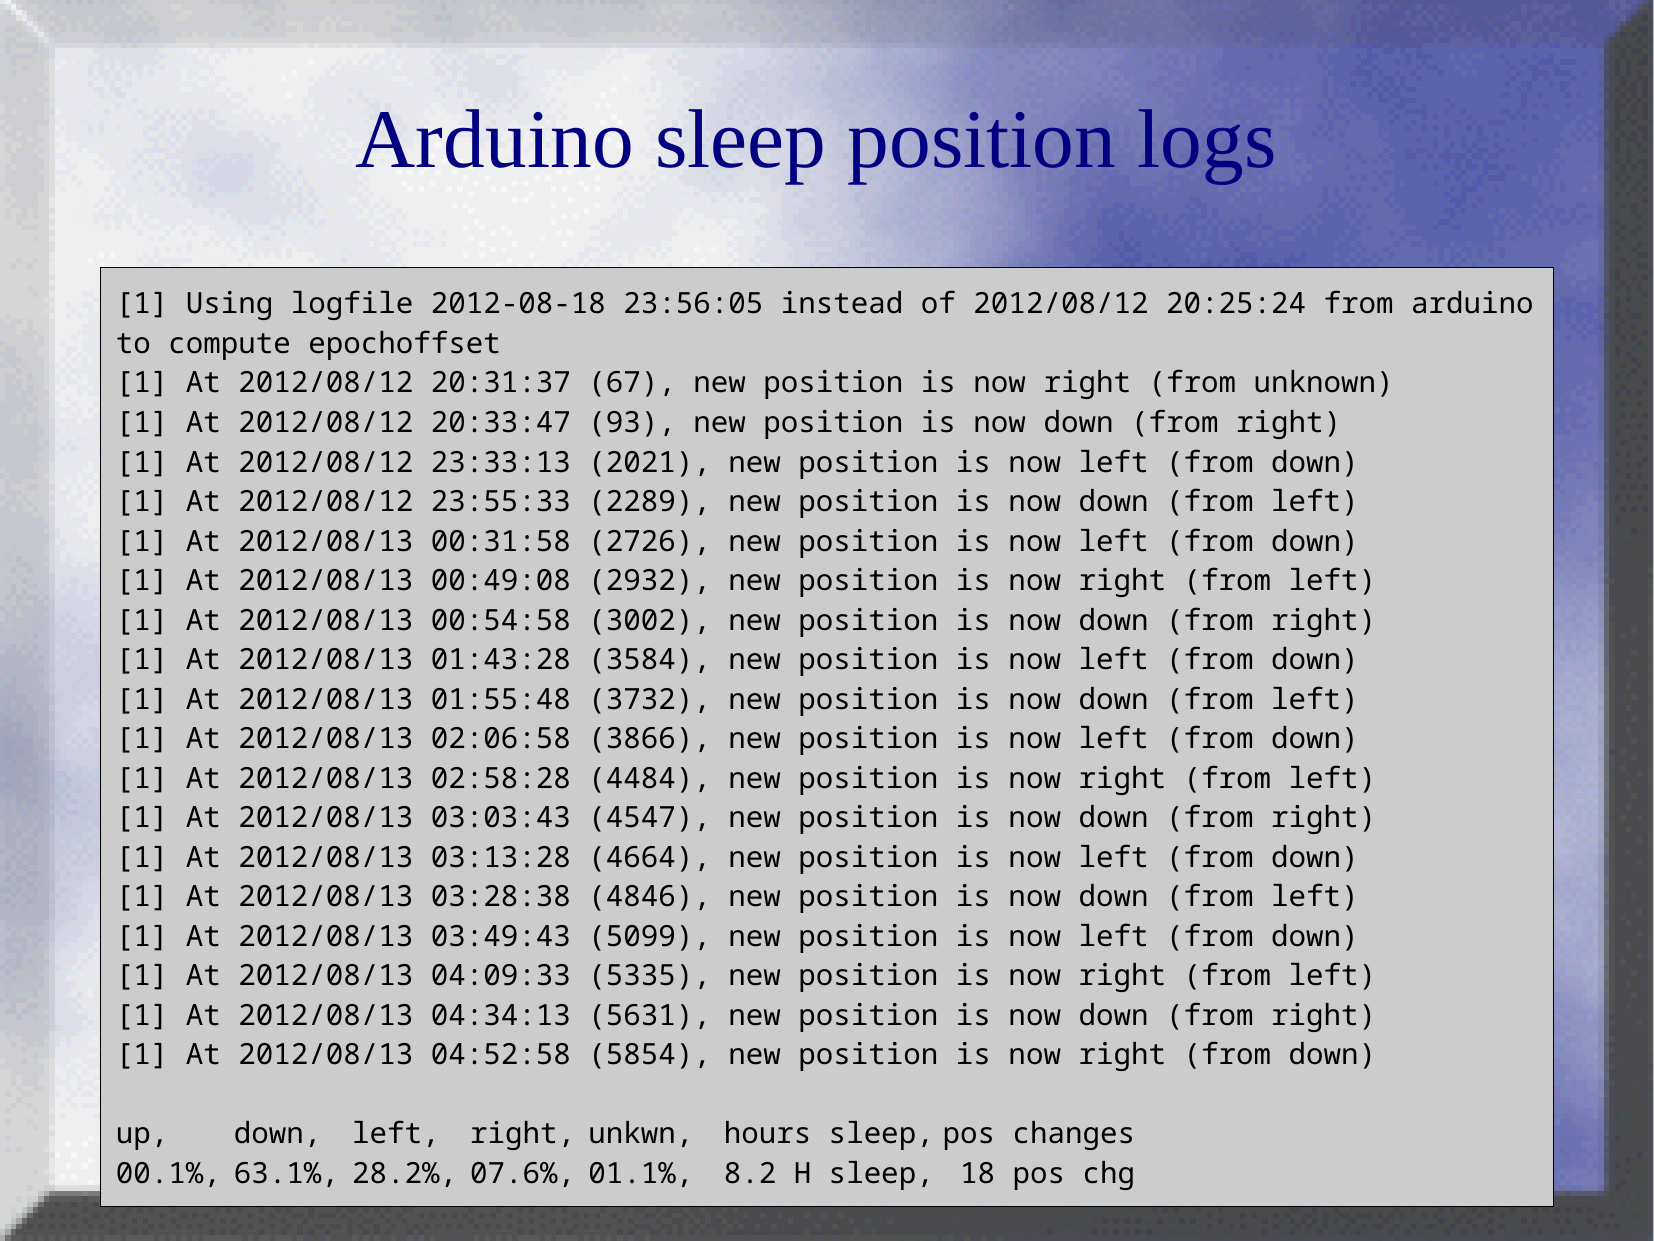

# Arduino sleep position logs
[1] Using logfile 2012-08-18 23:56:05 instead of 2012/08/12 20:25:24 from arduino to compute epochoffset
[1] At 2012/08/12 20:31:37 (67), new position is now right (from unknown)
[1] At 2012/08/12 20:33:47 (93), new position is now down (from right)
[1] At 2012/08/12 23:33:13 (2021), new position is now left (from down)
[1] At 2012/08/12 23:55:33 (2289), new position is now down (from left)
[1] At 2012/08/13 00:31:58 (2726), new position is now left (from down)
[1] At 2012/08/13 00:49:08 (2932), new position is now right (from left)
[1] At 2012/08/13 00:54:58 (3002), new position is now down (from right)
[1] At 2012/08/13 01:43:28 (3584), new position is now left (from down)
[1] At 2012/08/13 01:55:48 (3732), new position is now down (from left)
[1] At 2012/08/13 02:06:58 (3866), new position is now left (from down)
[1] At 2012/08/13 02:58:28 (4484), new position is now right (from left)
[1] At 2012/08/13 03:03:43 (4547), new position is now down (from right)
[1] At 2012/08/13 03:13:28 (4664), new position is now left (from down)
[1] At 2012/08/13 03:28:38 (4846), new position is now down (from left)
[1] At 2012/08/13 03:49:43 (5099), new position is now left (from down)
[1] At 2012/08/13 04:09:33 (5335), new position is now right (from left)
[1] At 2012/08/13 04:34:13 (5631), new position is now down (from right)
[1] At 2012/08/13 04:52:58 (5854), new position is now right (from down)
up,	down,	left,	right,	unkwn,	 hours sleep,	pos changes
00.1%,	63.1%,	28.2%,	07.6%,	01.1%,	 8.2 H sleep,	 18 pos chg